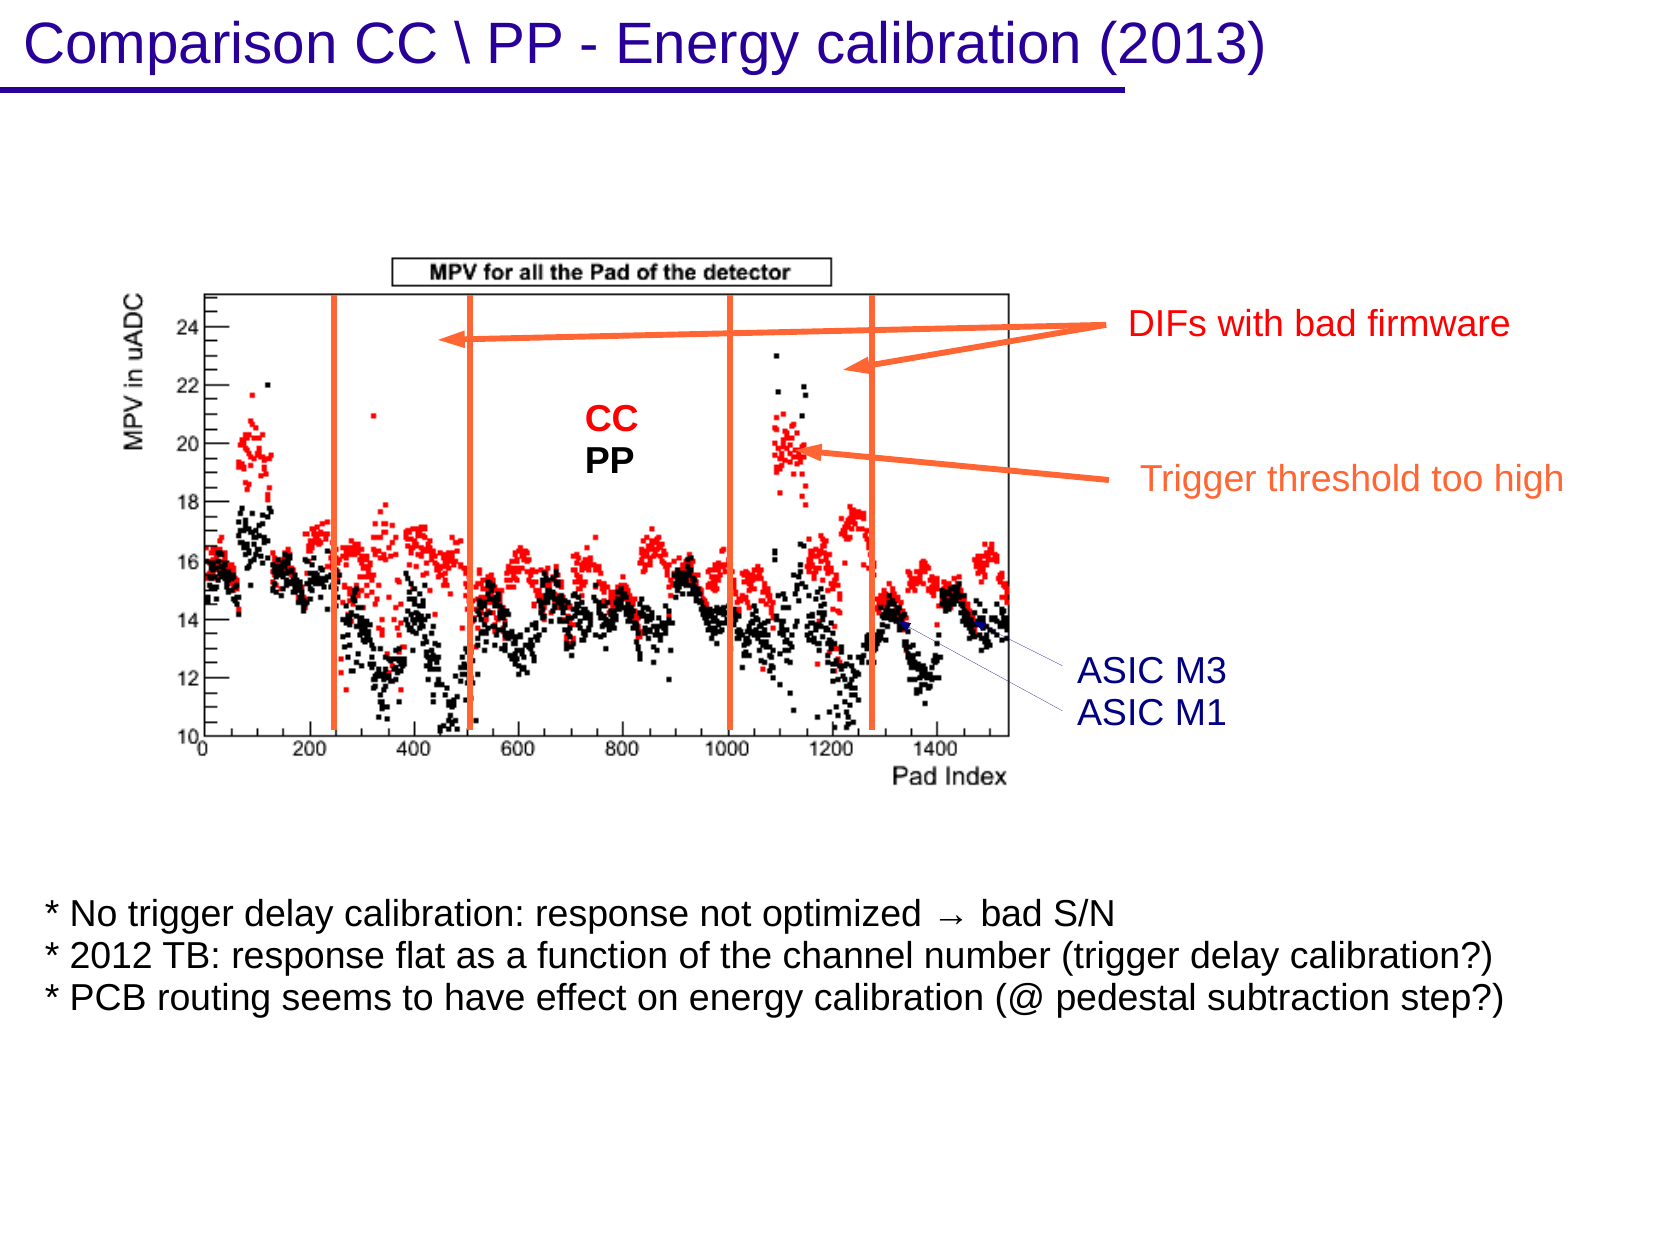

# Comparison CC \ PP - Energy calibration (2013)
DIFs with bad firmware
CC
PP
Trigger threshold too high
ASIC M3
ASIC M1
* No trigger delay calibration: response not optimized → bad S/N
* 2012 TB: response flat as a function of the channel number (trigger delay calibration?)
* PCB routing seems to have effect on energy calibration (@ pedestal subtraction step?)